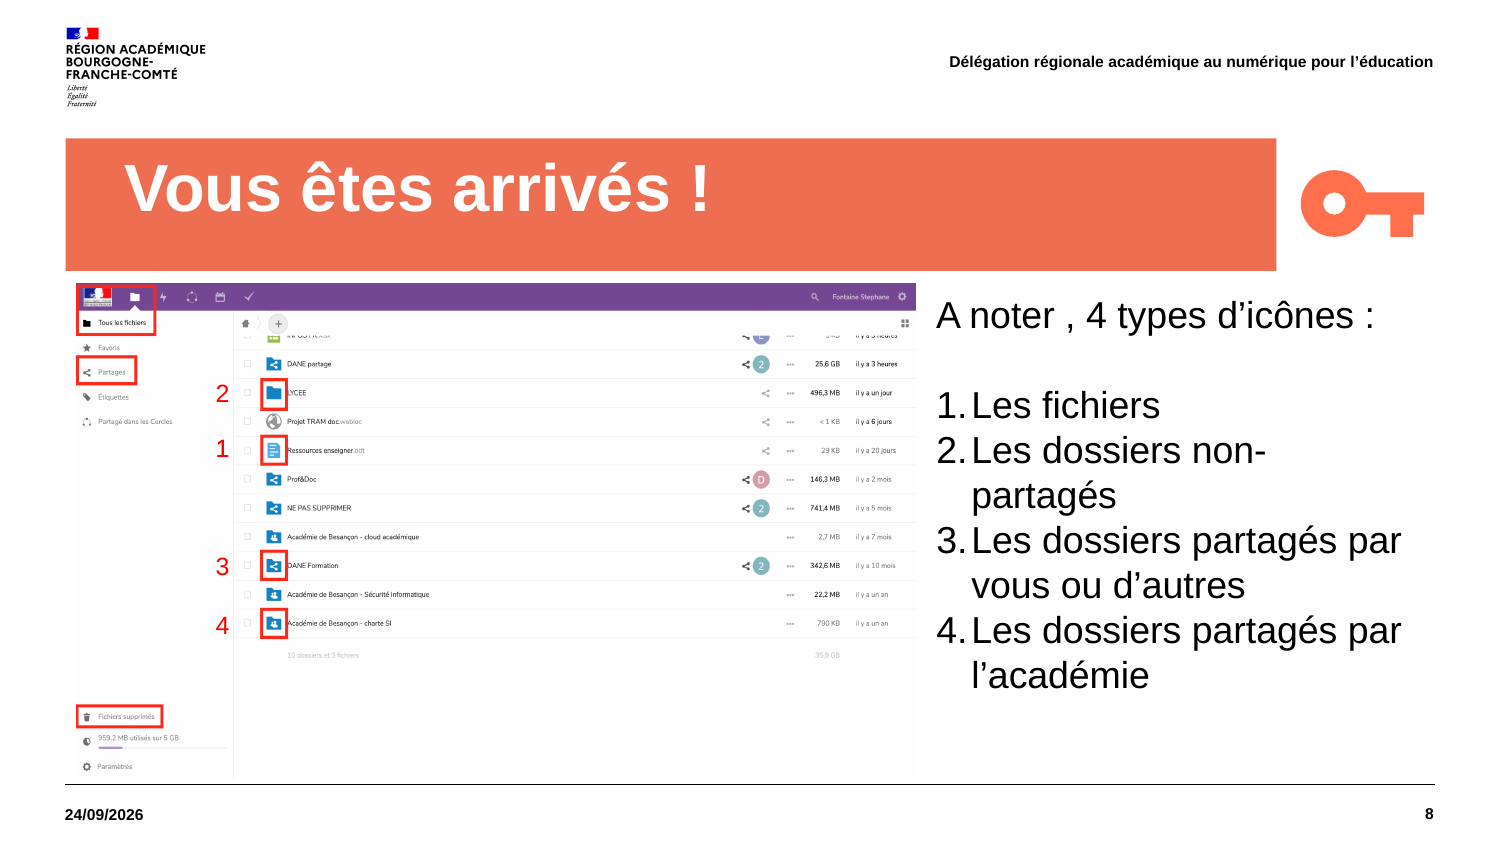

Délégation régionale académique au numérique pour l’éducation
Vous êtes arrivés !
A noter , 4 types d’icônes :
Les fichiers
Les dossiers non-partagés
Les dossiers partagés par vous ou d’autres
Les dossiers partagés par l’académie
2
1
1
3
4